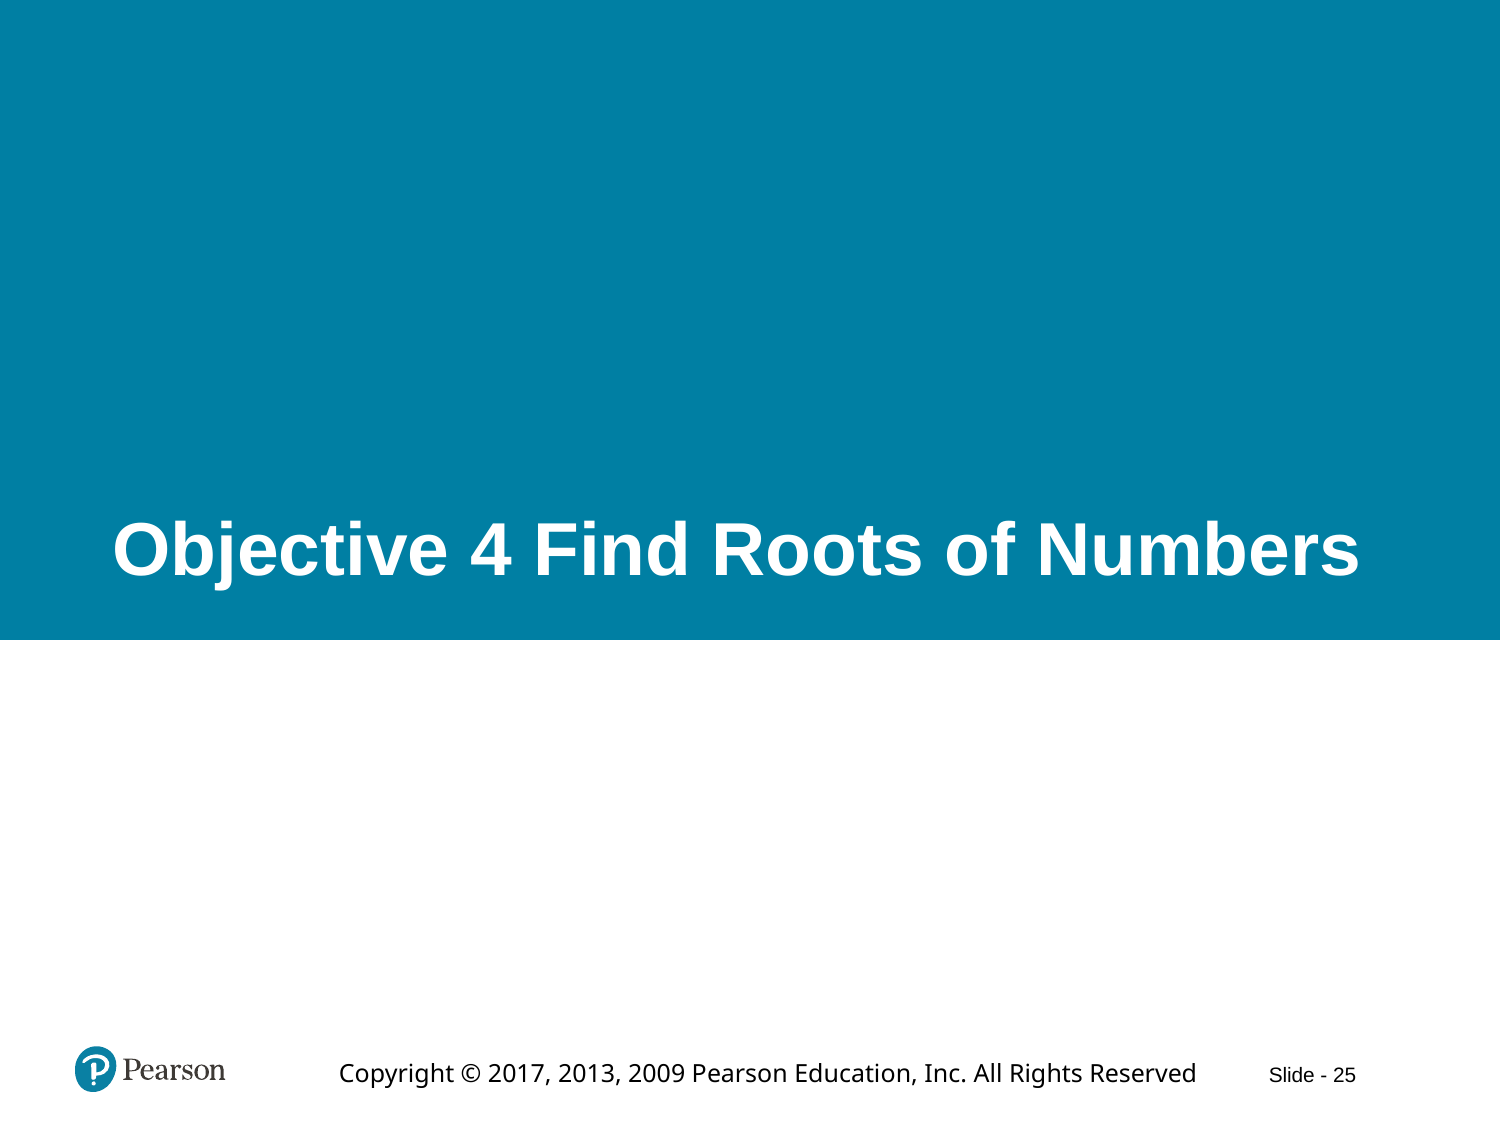

# Objective 4 Find Roots of Numbers